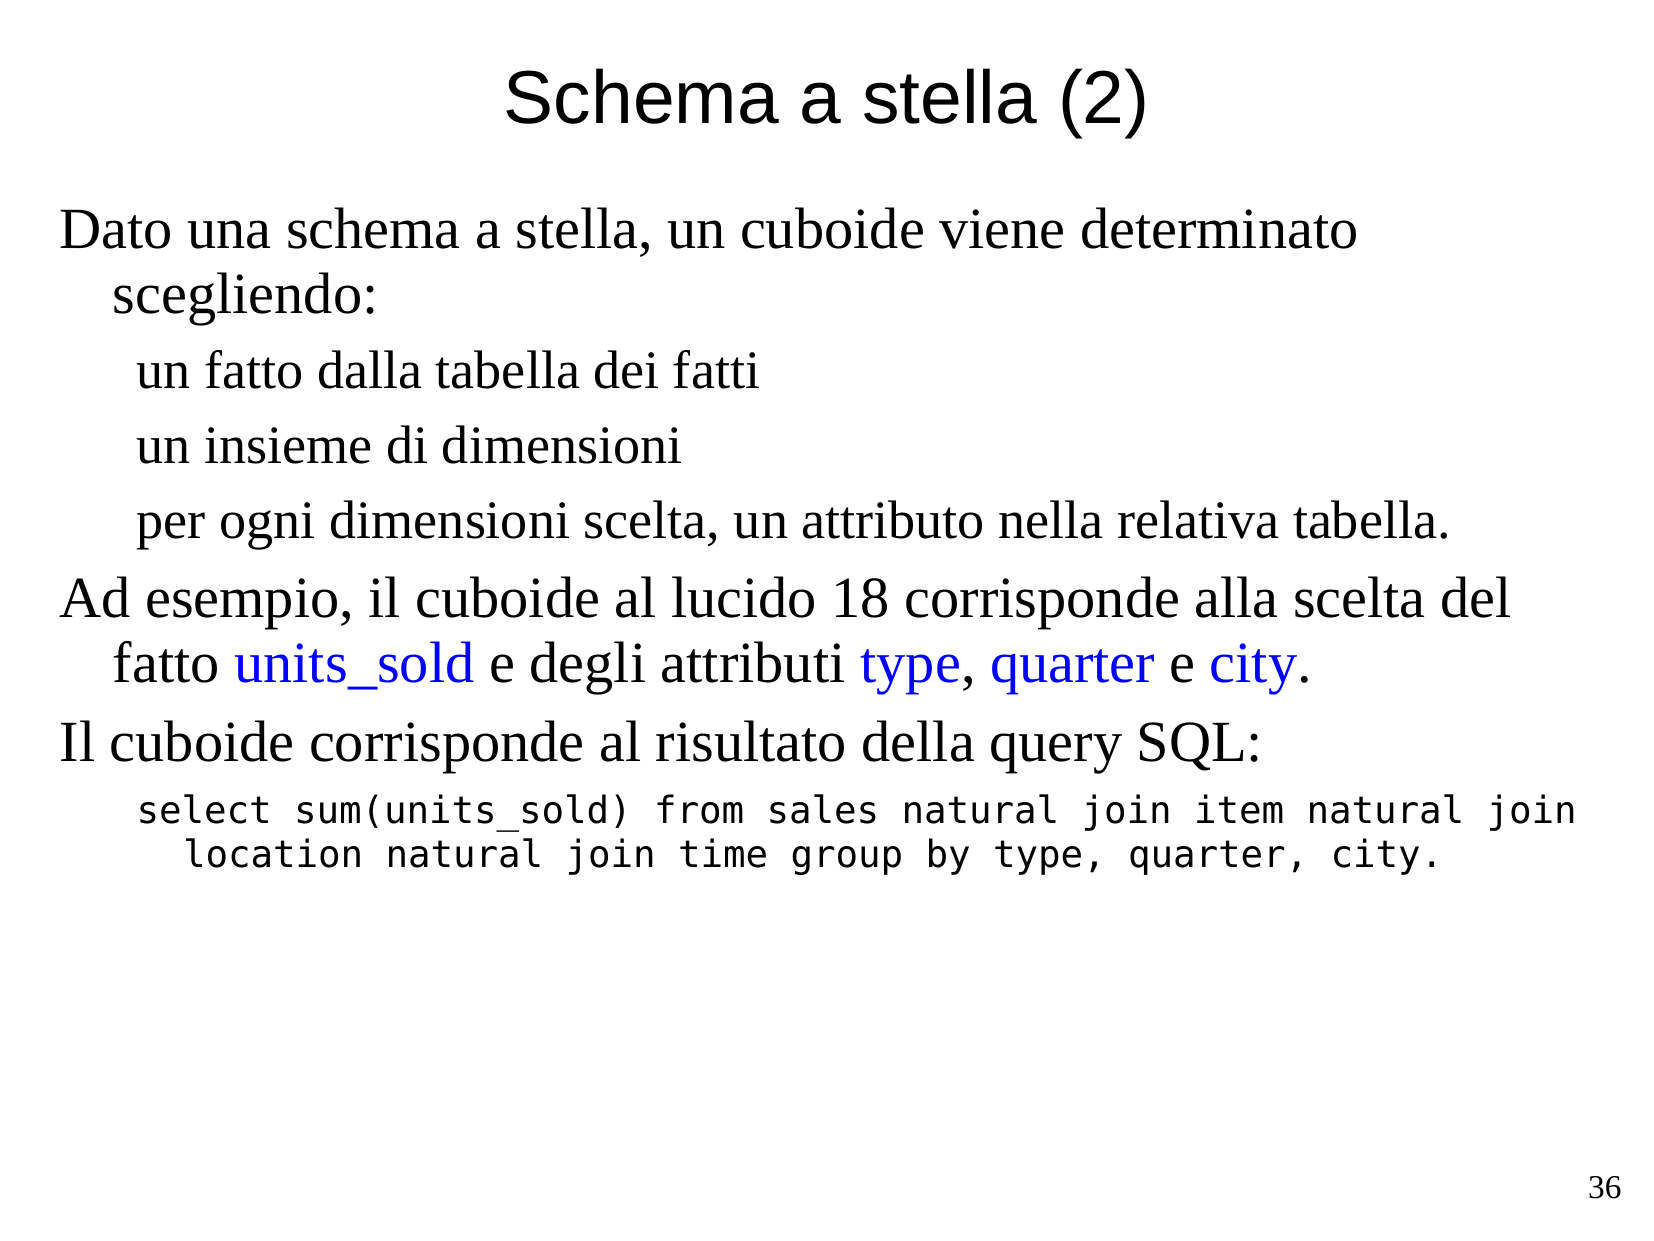

# Schema a stella (2)
Dato una schema a stella, un cuboide viene determinato scegliendo:
un fatto dalla tabella dei fatti
un insieme di dimensioni
per ogni dimensioni scelta, un attributo nella relativa tabella.
Ad esempio, il cuboide al lucido 18 corrisponde alla scelta del fatto units_sold e degli attributi type, quarter e city.
Il cuboide corrisponde al risultato della query SQL:
select sum(units_sold) from sales natural join item natural join location natural join time group by type, quarter, city.